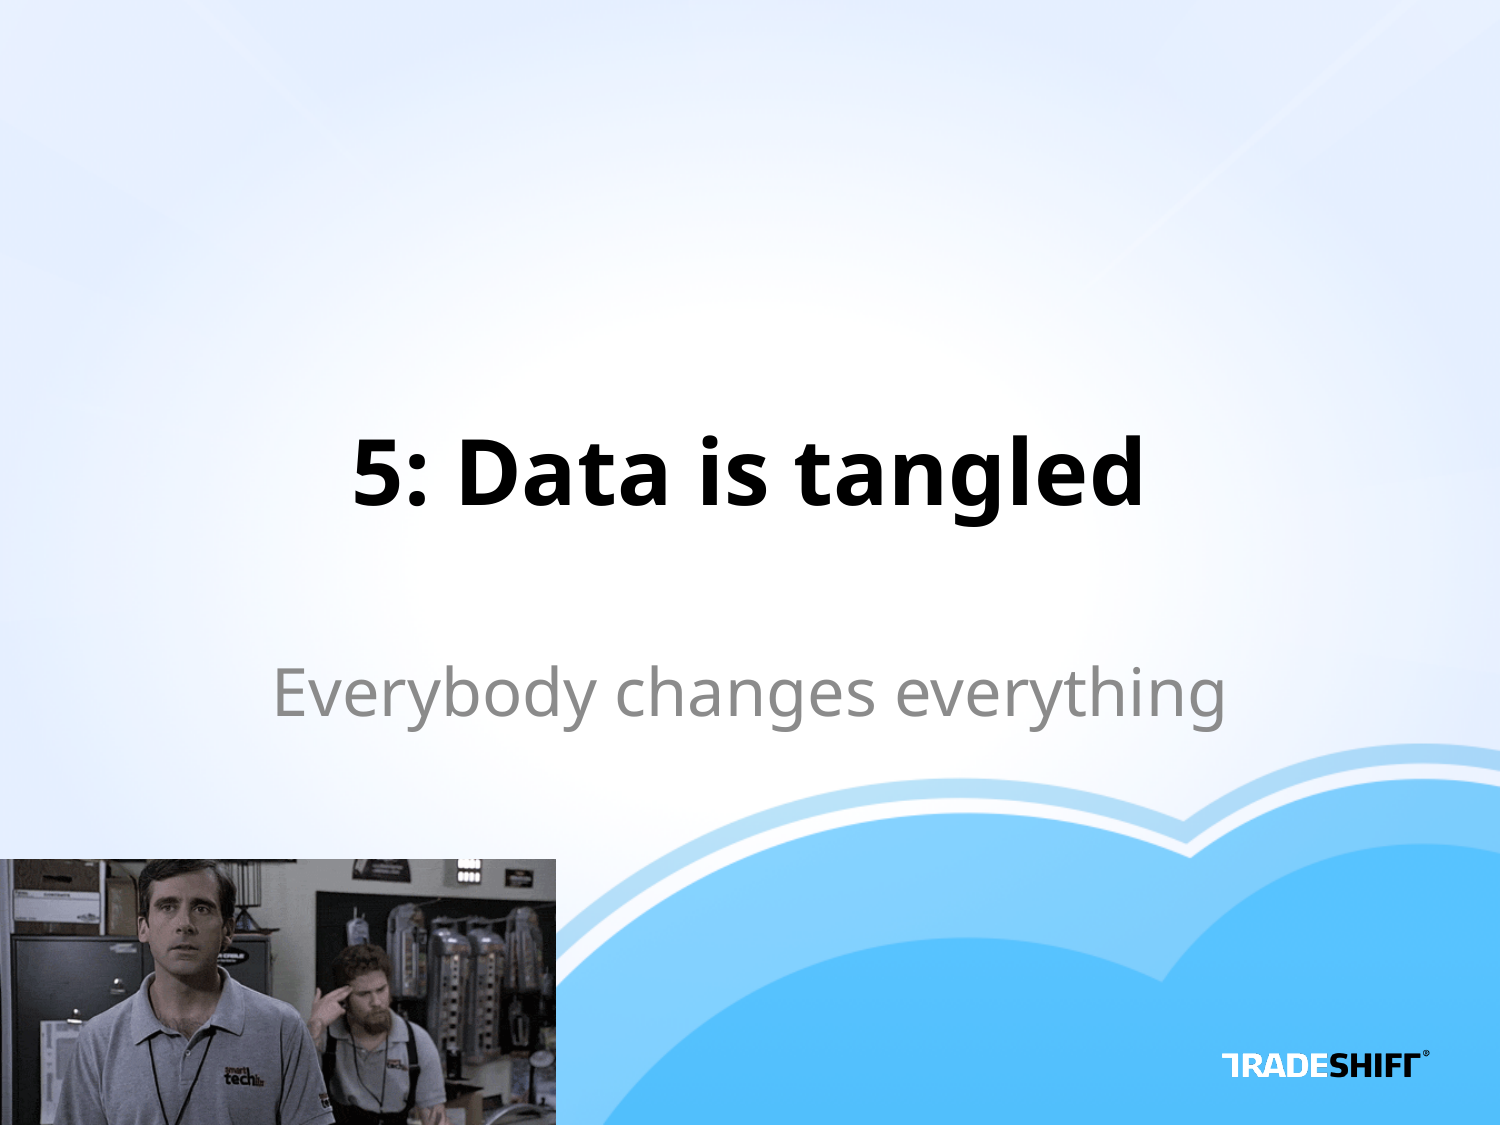

# 5: Data is tangled
Everybody changes everything